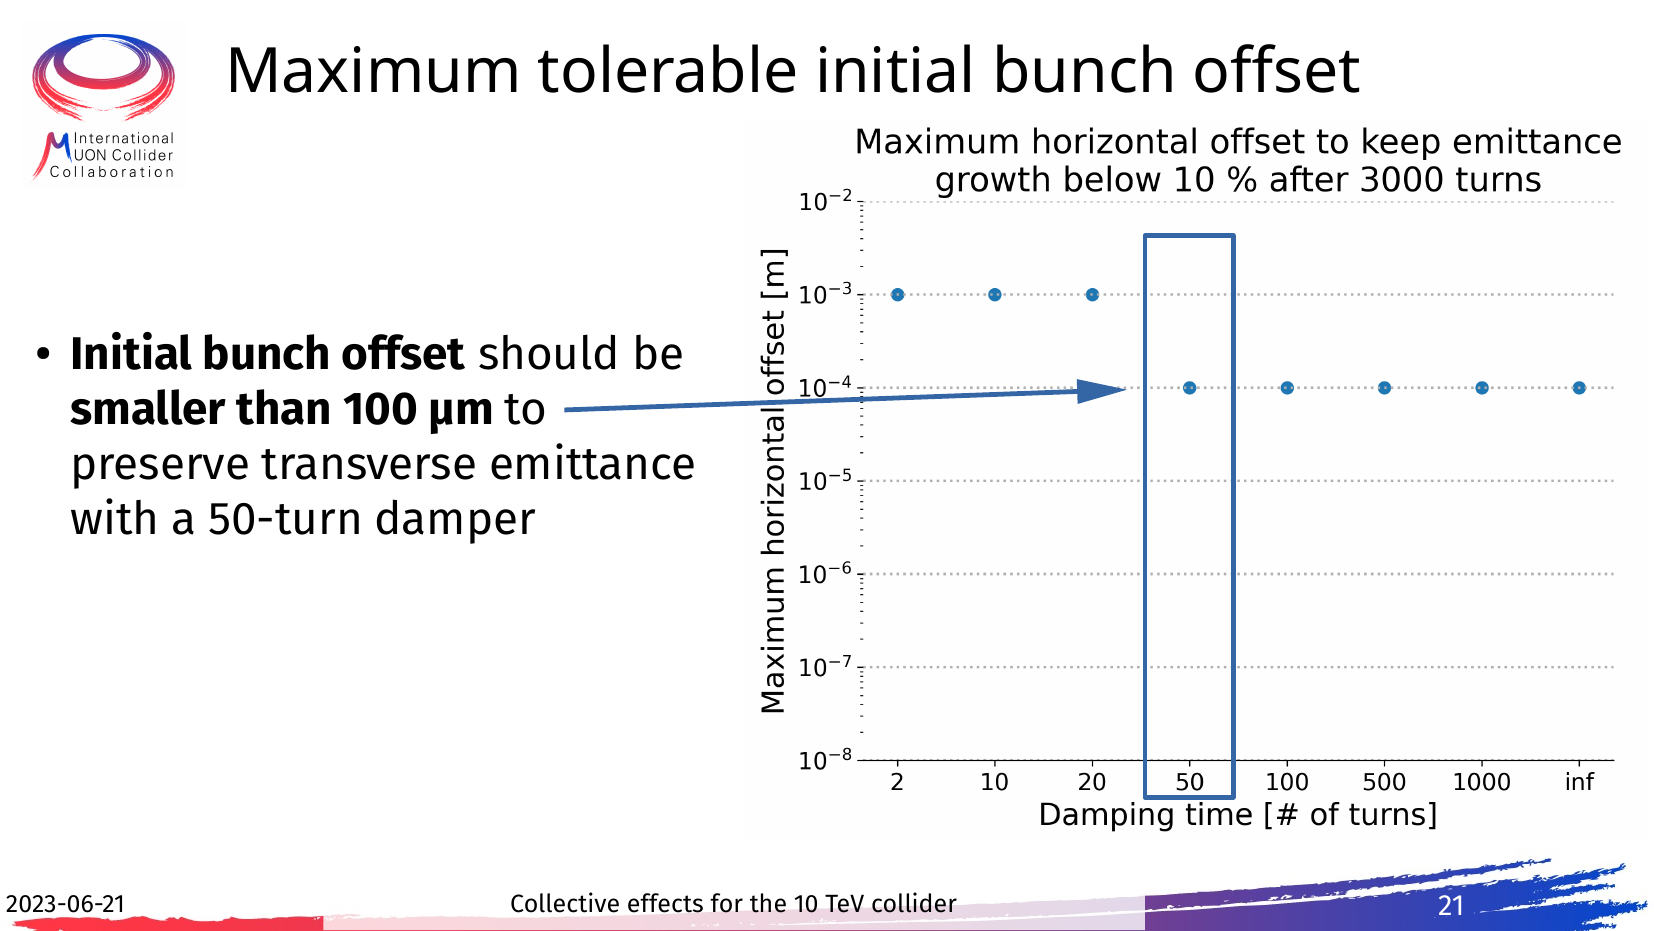

# Maximum tolerable initial bunch offset
Initial bunch offset should be smaller than 100 μm to preserve transverse emittance with a 50-turn damper
2023-06-21
Collective effects for the 10 TeV collider
21